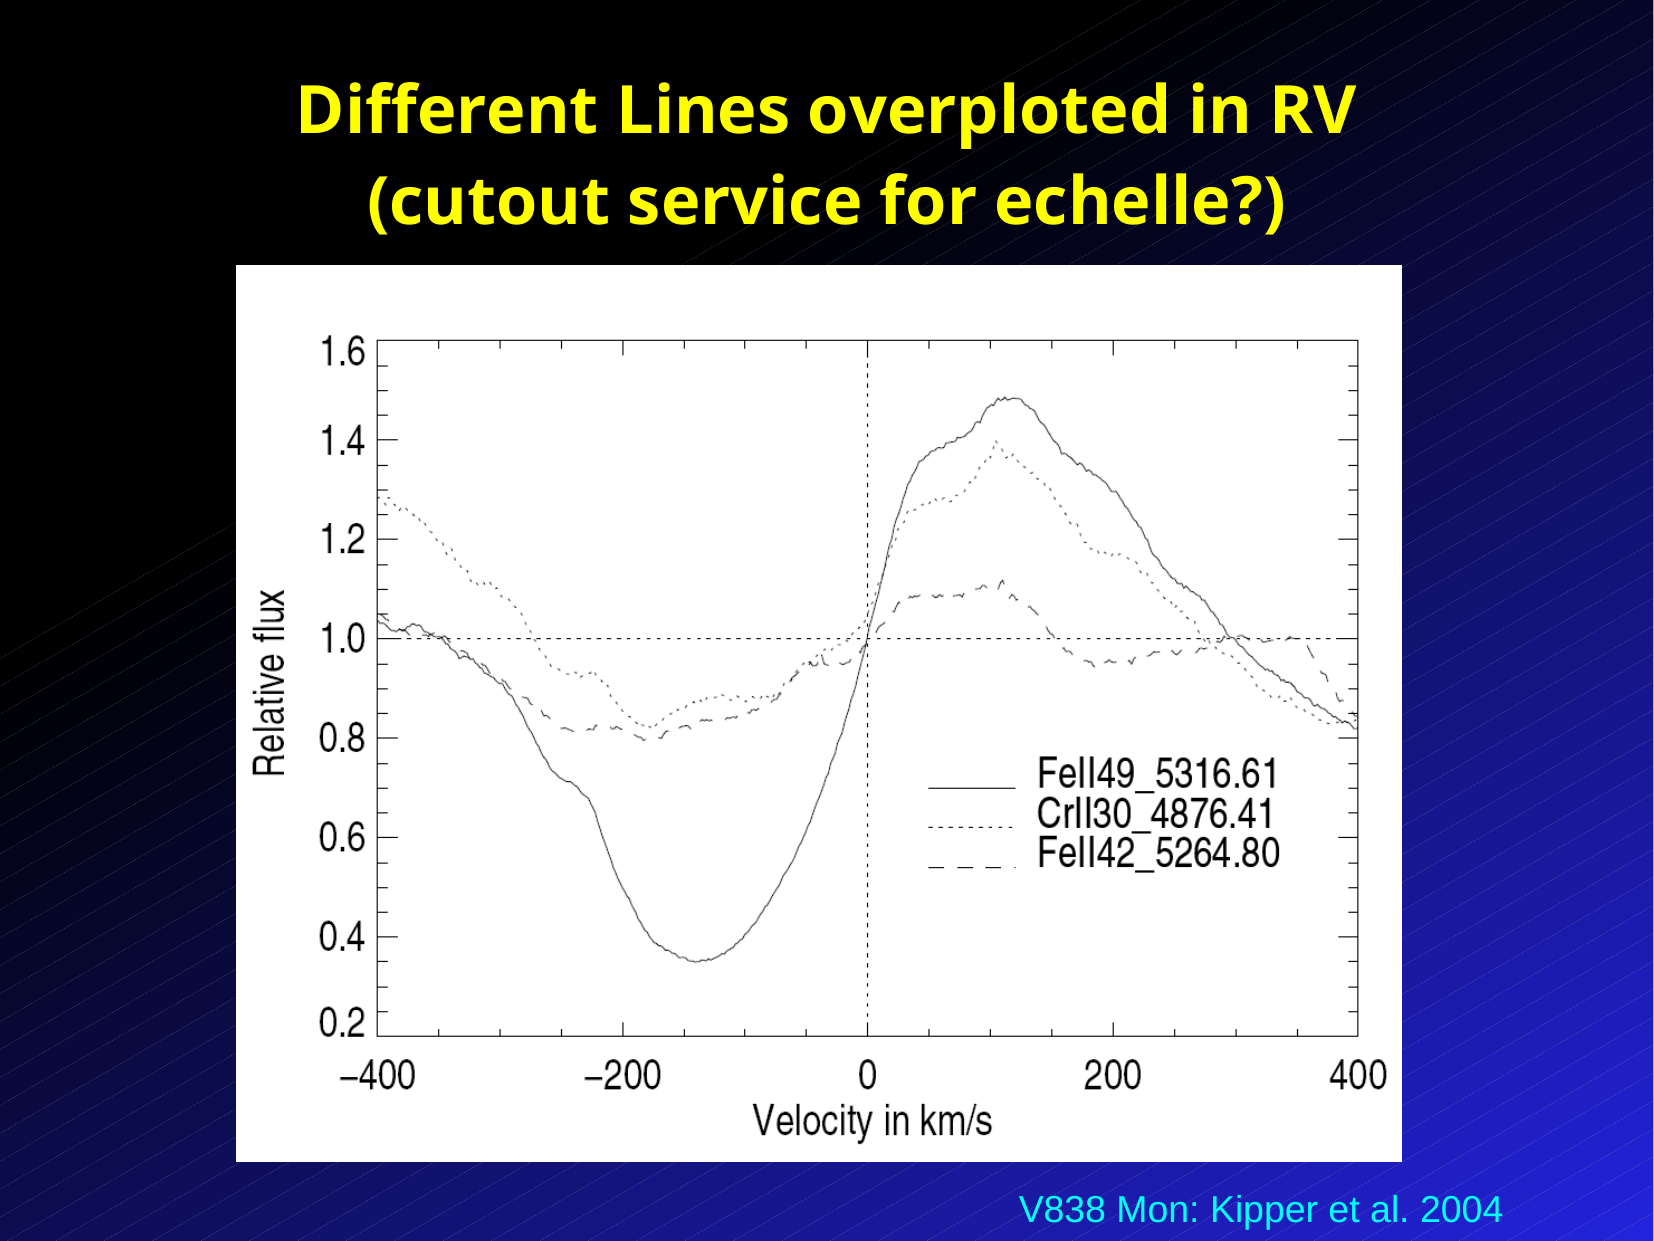

# Different Lines overploted in RV (cutout service for echelle?)
V838 Mon: Kipper et al. 2004